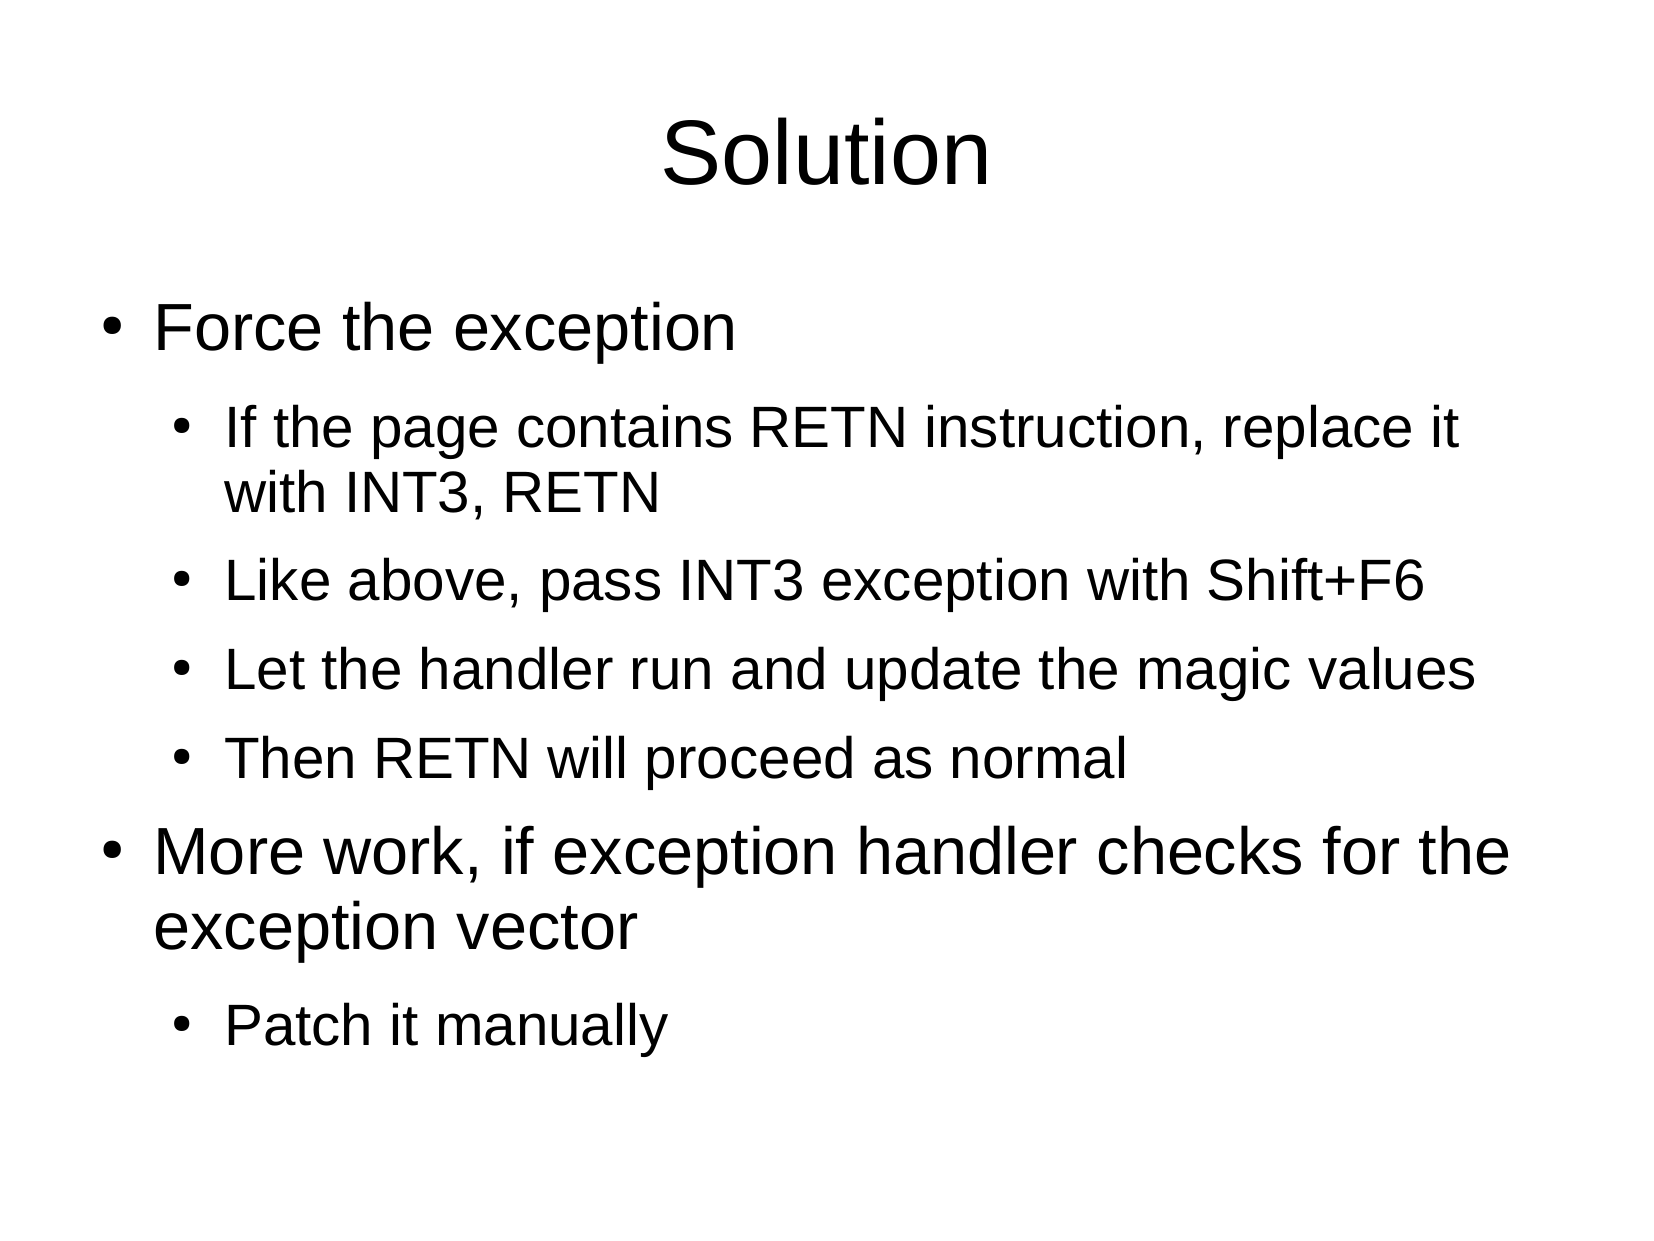

# Solution
Force the exception
If the page contains RETN instruction, replace it with INT3, RETN
Like above, pass INT3 exception with Shift+F6
Let the handler run and update the magic values
Then RETN will proceed as normal
More work, if exception handler checks for the exception vector
Patch it manually